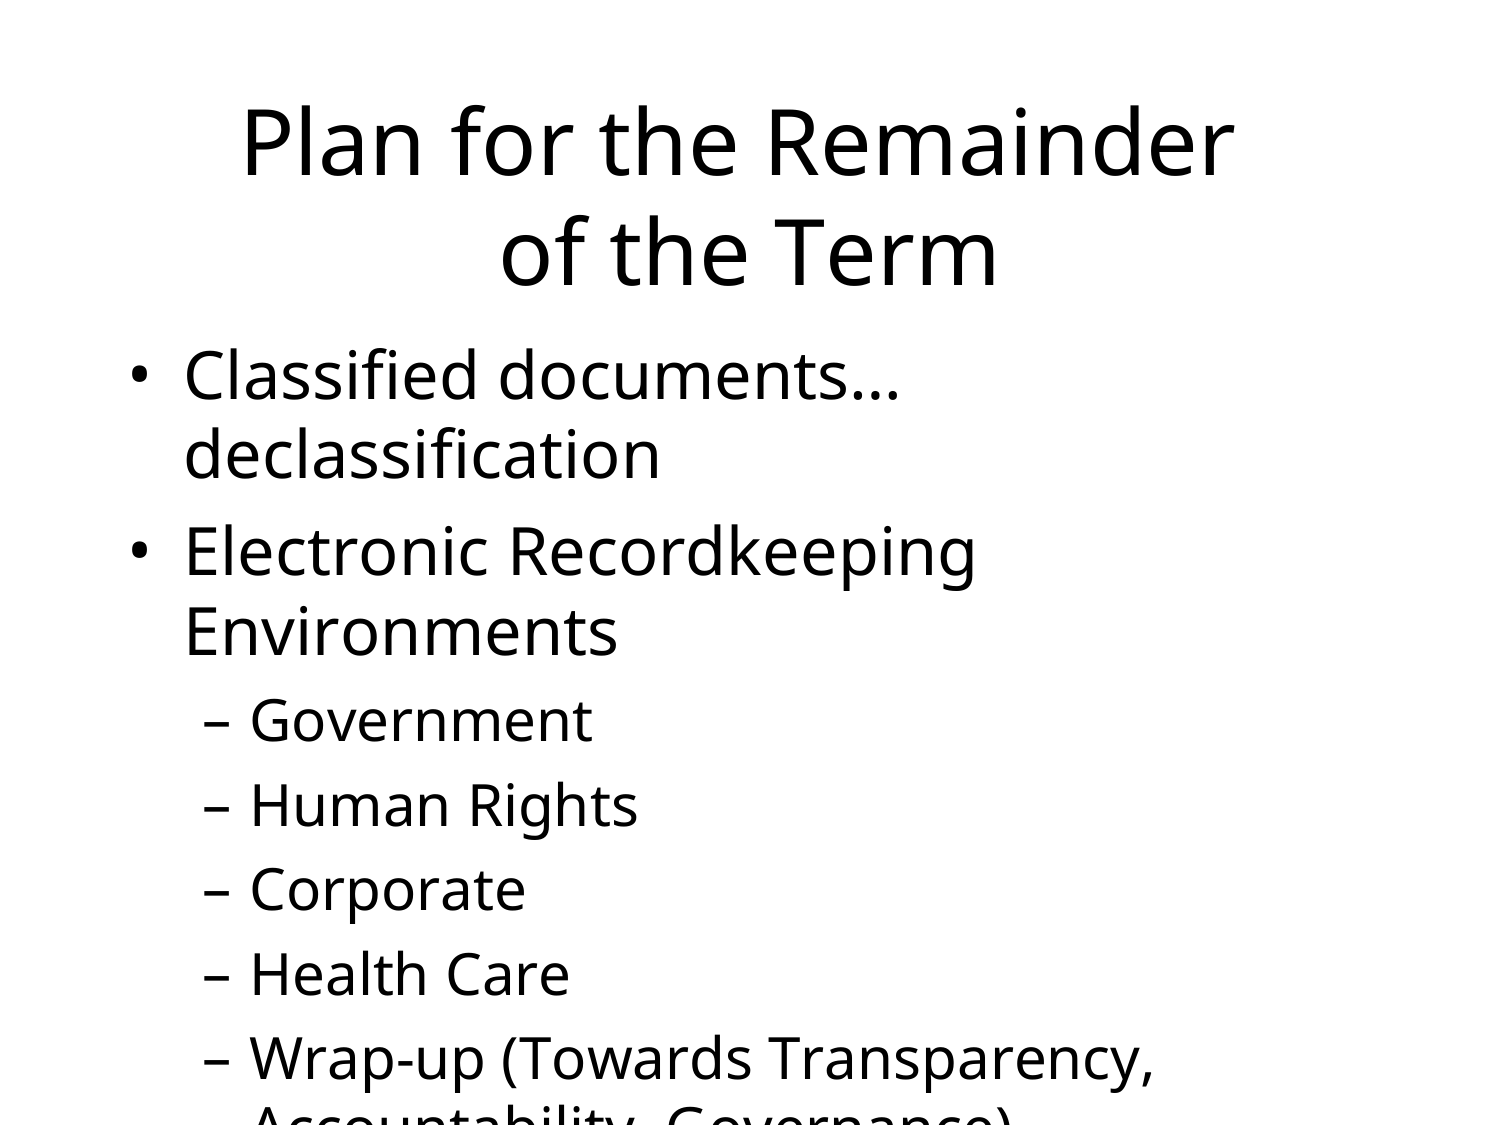

# Plan for the Remainder of the Term
Classified documents…declassification
Electronic Recordkeeping Environments
Government
Human Rights
Corporate
Health Care
Wrap-up (Towards Transparency, Accountability, Governance)